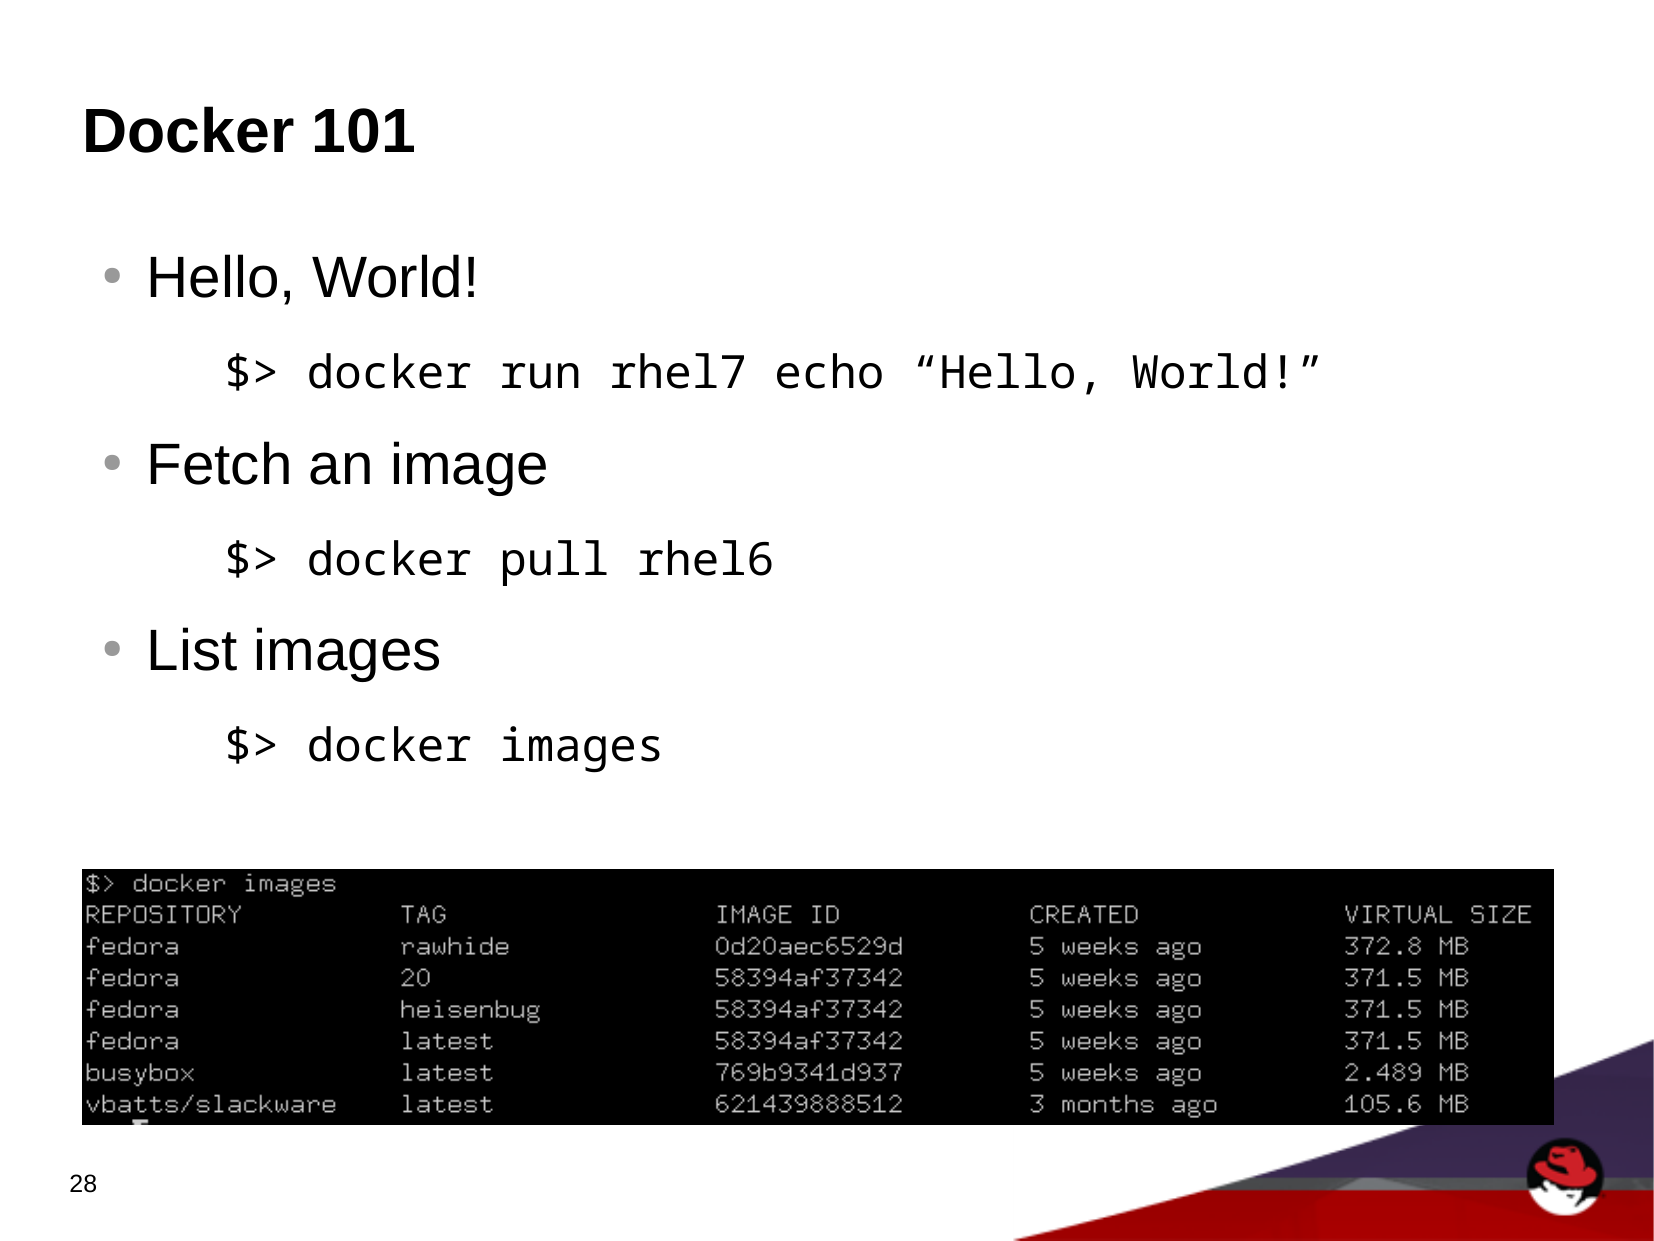

# Docker 101
Hello, World!
 $> docker run rhel7 echo “Hello, World!”
Fetch an image
 $> docker pull rhel6
List images
 $> docker images